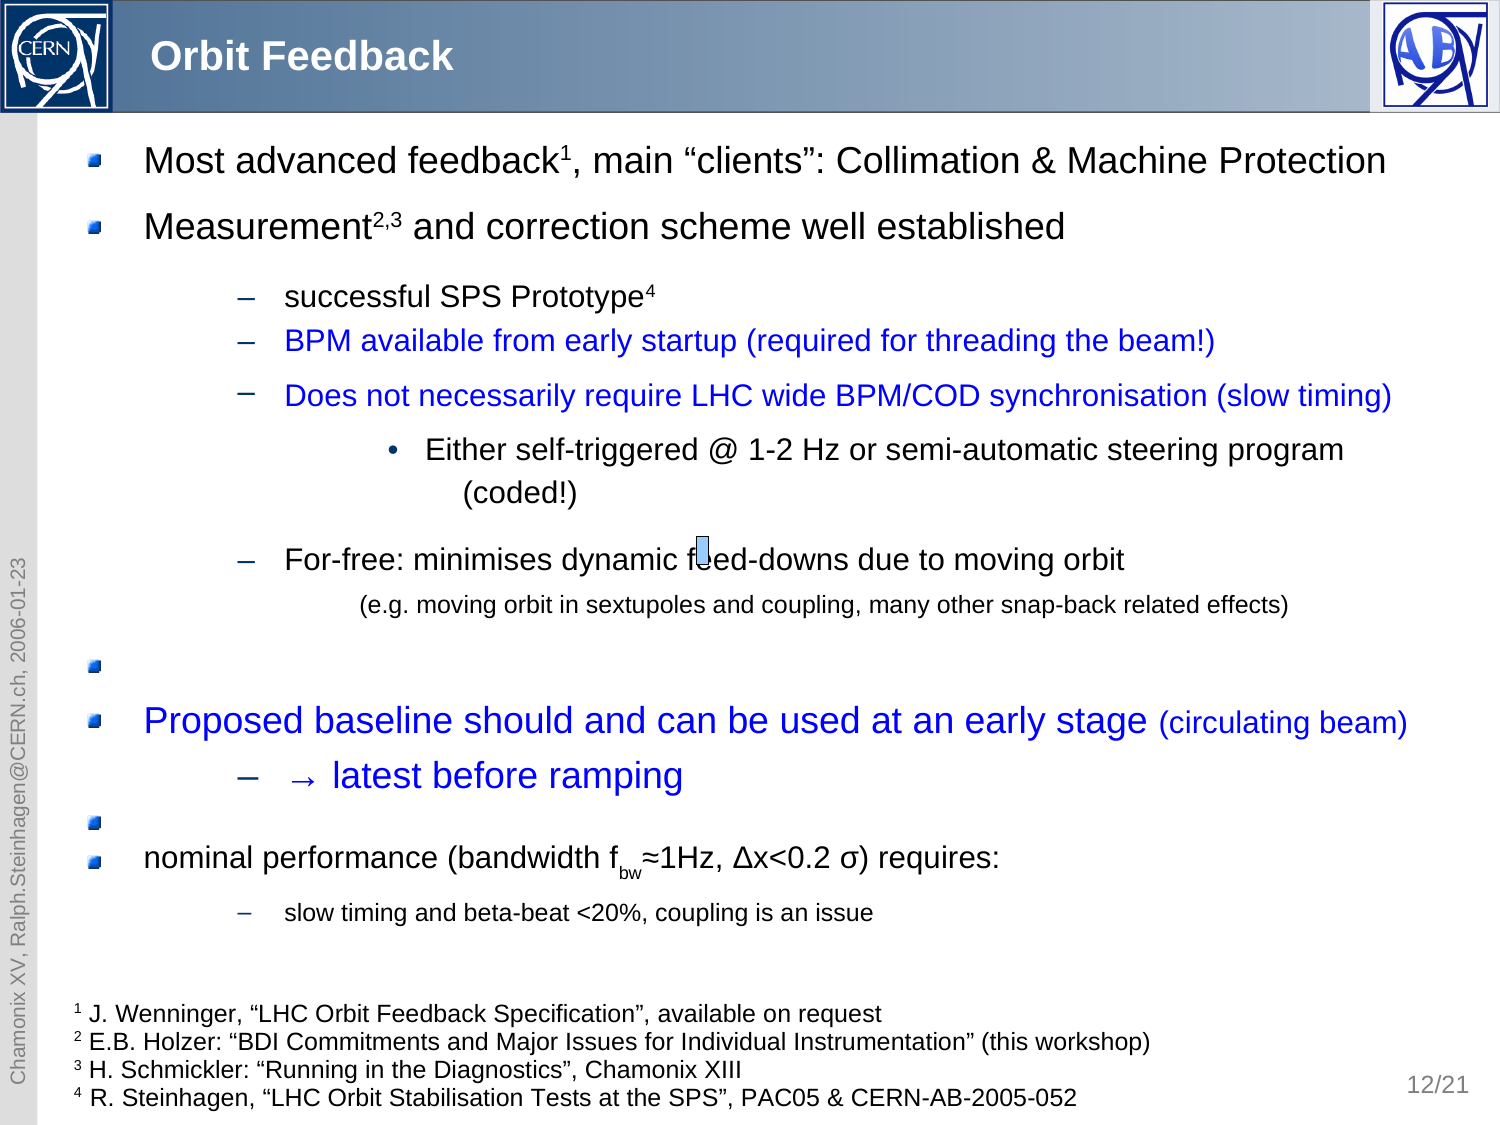

# Orbit Feedback
Most advanced feedback1, main “clients”: Collimation & Machine Protection
Measurement2,3 and correction scheme well established
successful SPS Prototype4
BPM available from early startup (required for threading the beam!)
Does not necessarily require LHC wide BPM/COD synchronisation (slow timing)
Either self-triggered @ 1-2 Hz or semi-automatic steering program (coded!)
For-free: minimises dynamic feed-downs due to moving orbit	 		(e.g. moving orbit in sextupoles and coupling, many other snap-back related effects)
Proposed baseline should and can be used at an early stage (circulating beam)
→ latest before ramping
nominal performance (bandwidth fbw≈1Hz, Δx<0.2 σ) requires:
slow timing and beta-beat <20%, coupling is an issue
1 J. Wenninger, “LHC Orbit Feedback Specification”, available on request
2 E.B. Holzer: “BDI Commitments and Major Issues for Individual Instrumentation” (this workshop)
3 H. Schmickler: “Running in the Diagnostics”, Chamonix XIII
4 R. Steinhagen, “LHC Orbit Stabilisation Tests at the SPS”, PAC05 & CERN-AB-2005-052